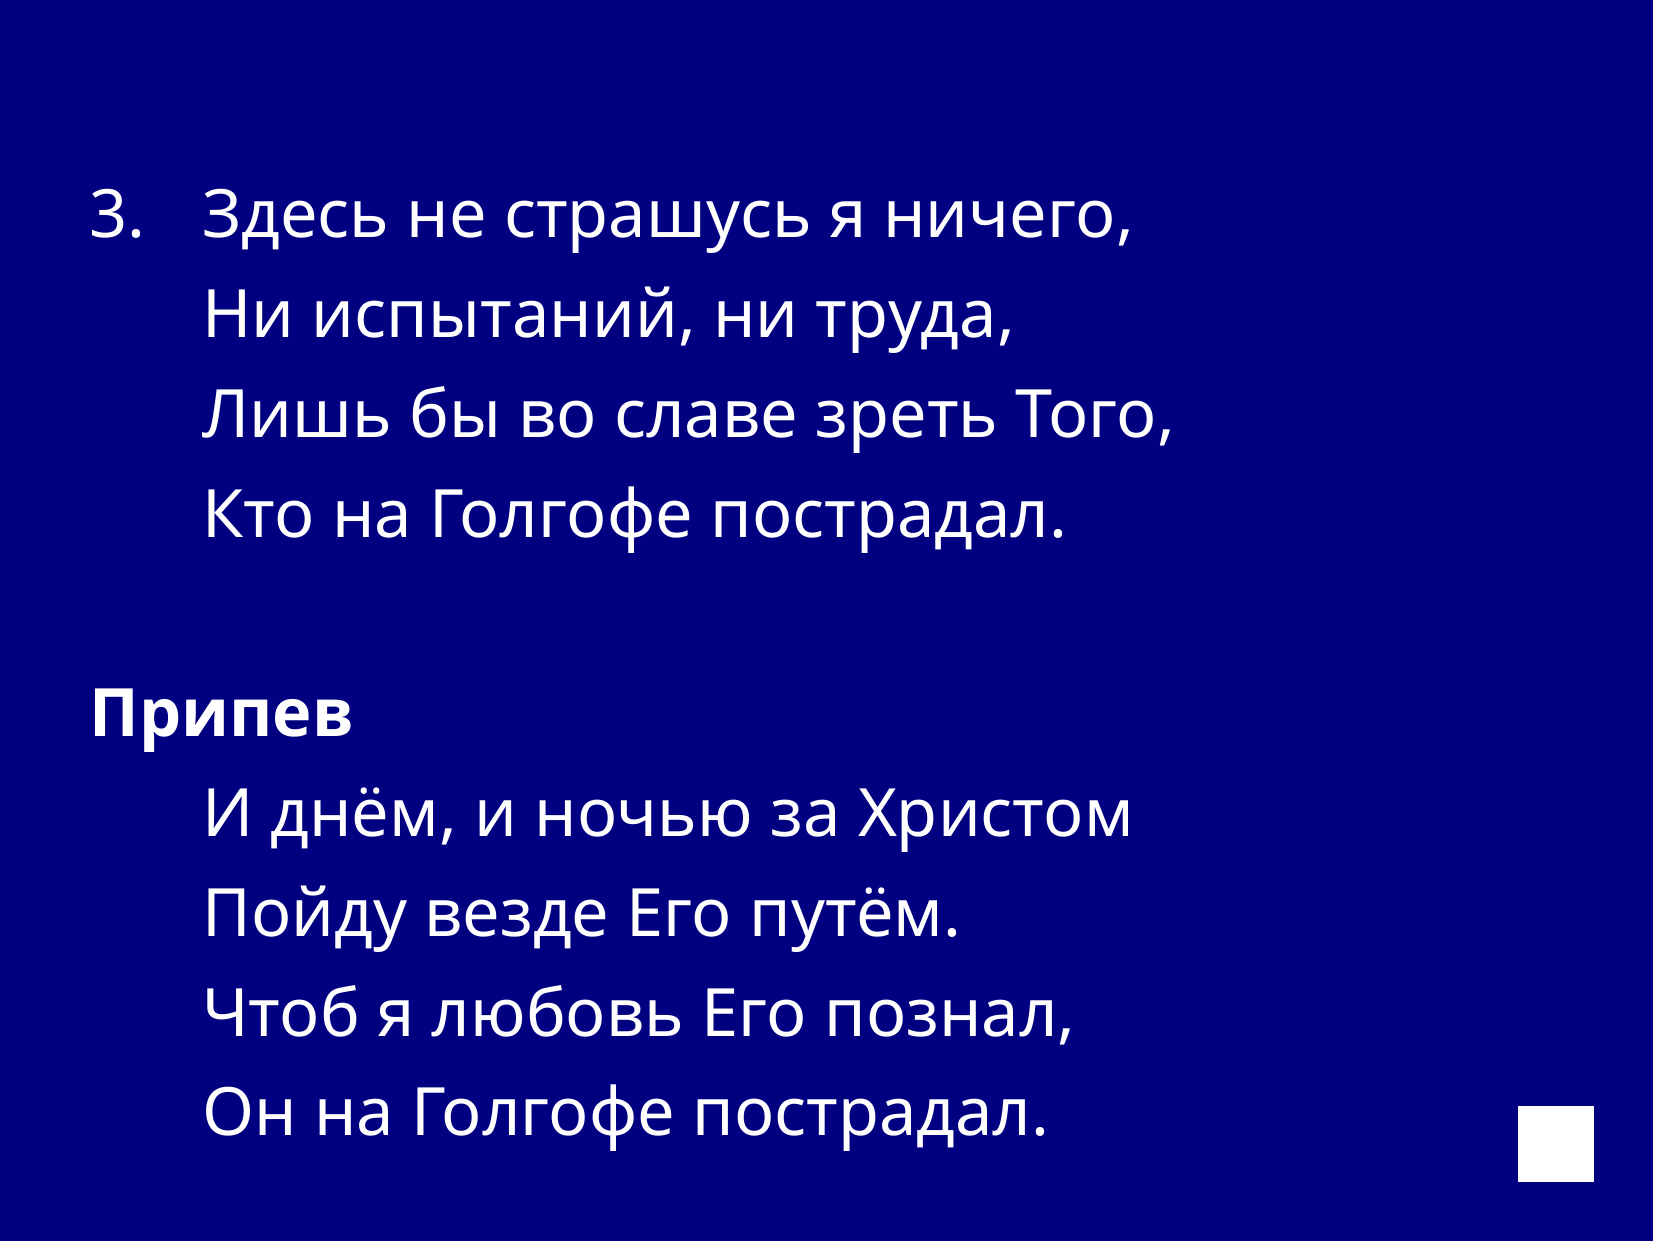

3.	Здесь не страшусь я ничего,
	Ни испытаний, ни труда,
	Лишь бы во славе зреть Того,
	Кто на Голгофе пострадал.
Припев
	И днём, и ночью за Христом
	Пойду везде Его путём.
	Чтоб я любовь Его познал,
	Он на Голгофе пострадал.